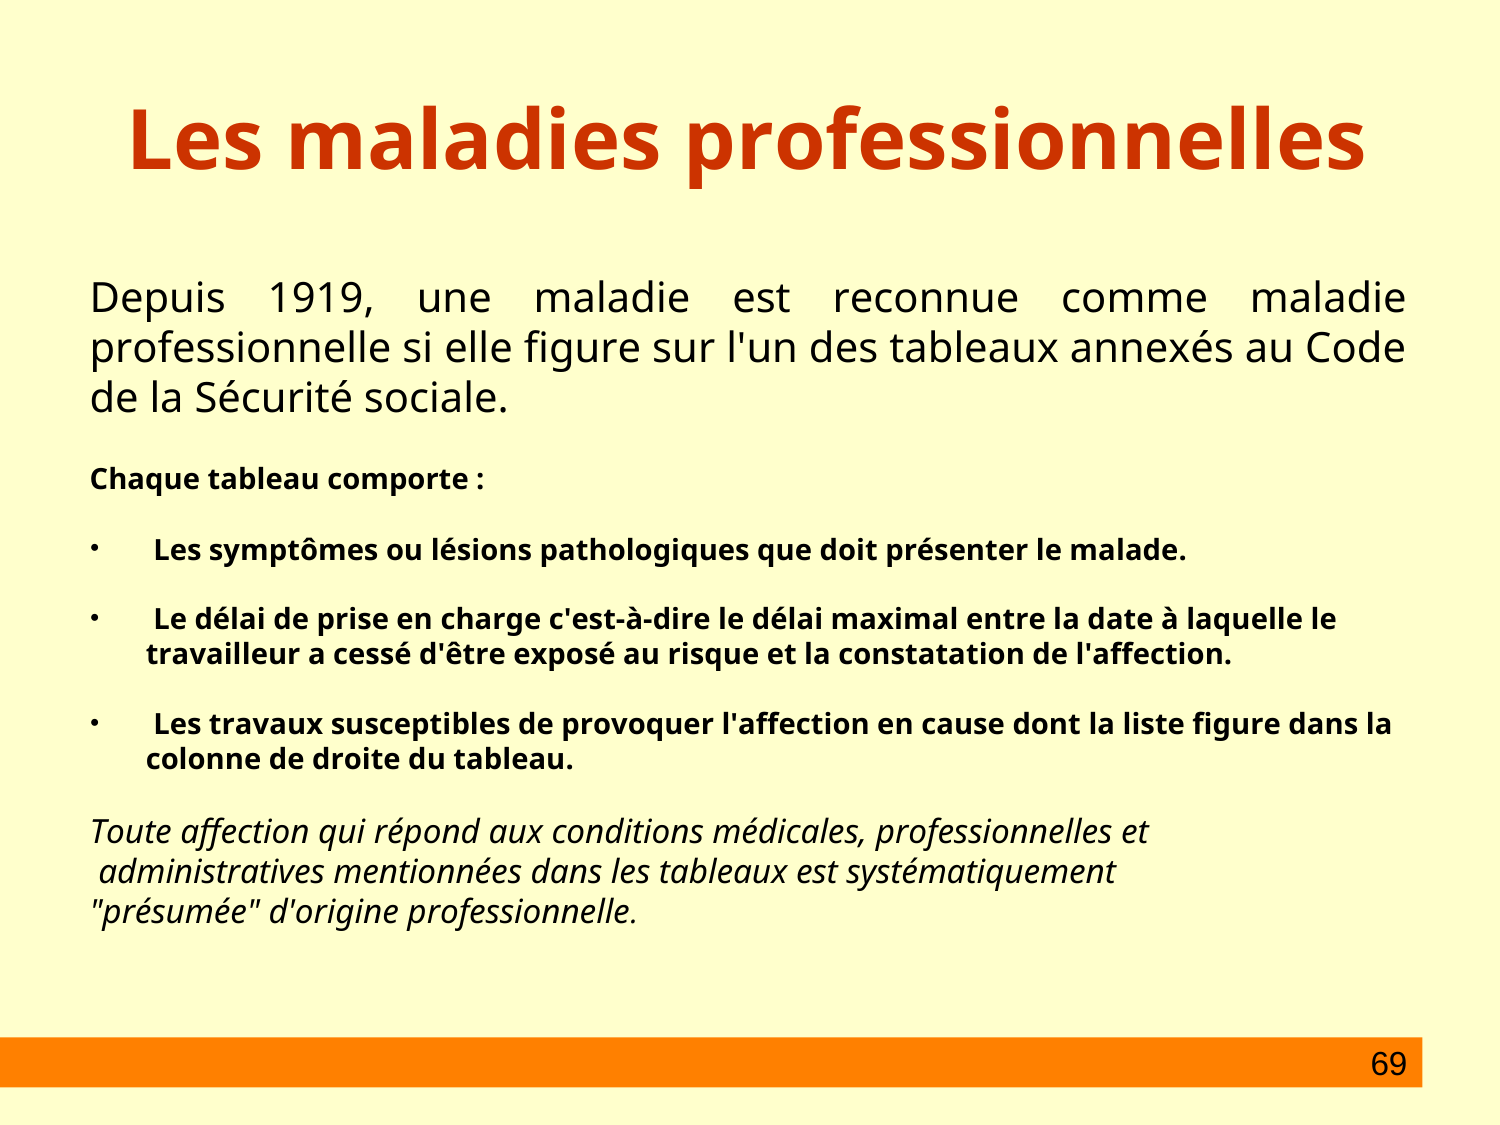

# Les maladies professionnelles
Depuis 1919, une maladie est reconnue comme maladie professionnelle si elle figure sur l'un des tableaux annexés au Code de la Sécurité sociale.
Chaque tableau comporte :
 Les symptômes ou lésions pathologiques que doit présenter le malade.
 Le délai de prise en charge c'est-à-dire le délai maximal entre la date à laquelle le travailleur a cessé d'être exposé au risque et la constatation de l'affection.
 Les travaux susceptibles de provoquer l'affection en cause dont la liste figure dans la colonne de droite du tableau.
Toute affection qui répond aux conditions médicales, professionnelles et
 administratives mentionnées dans les tableaux est systématiquement
"présumée" d'origine professionnelle.